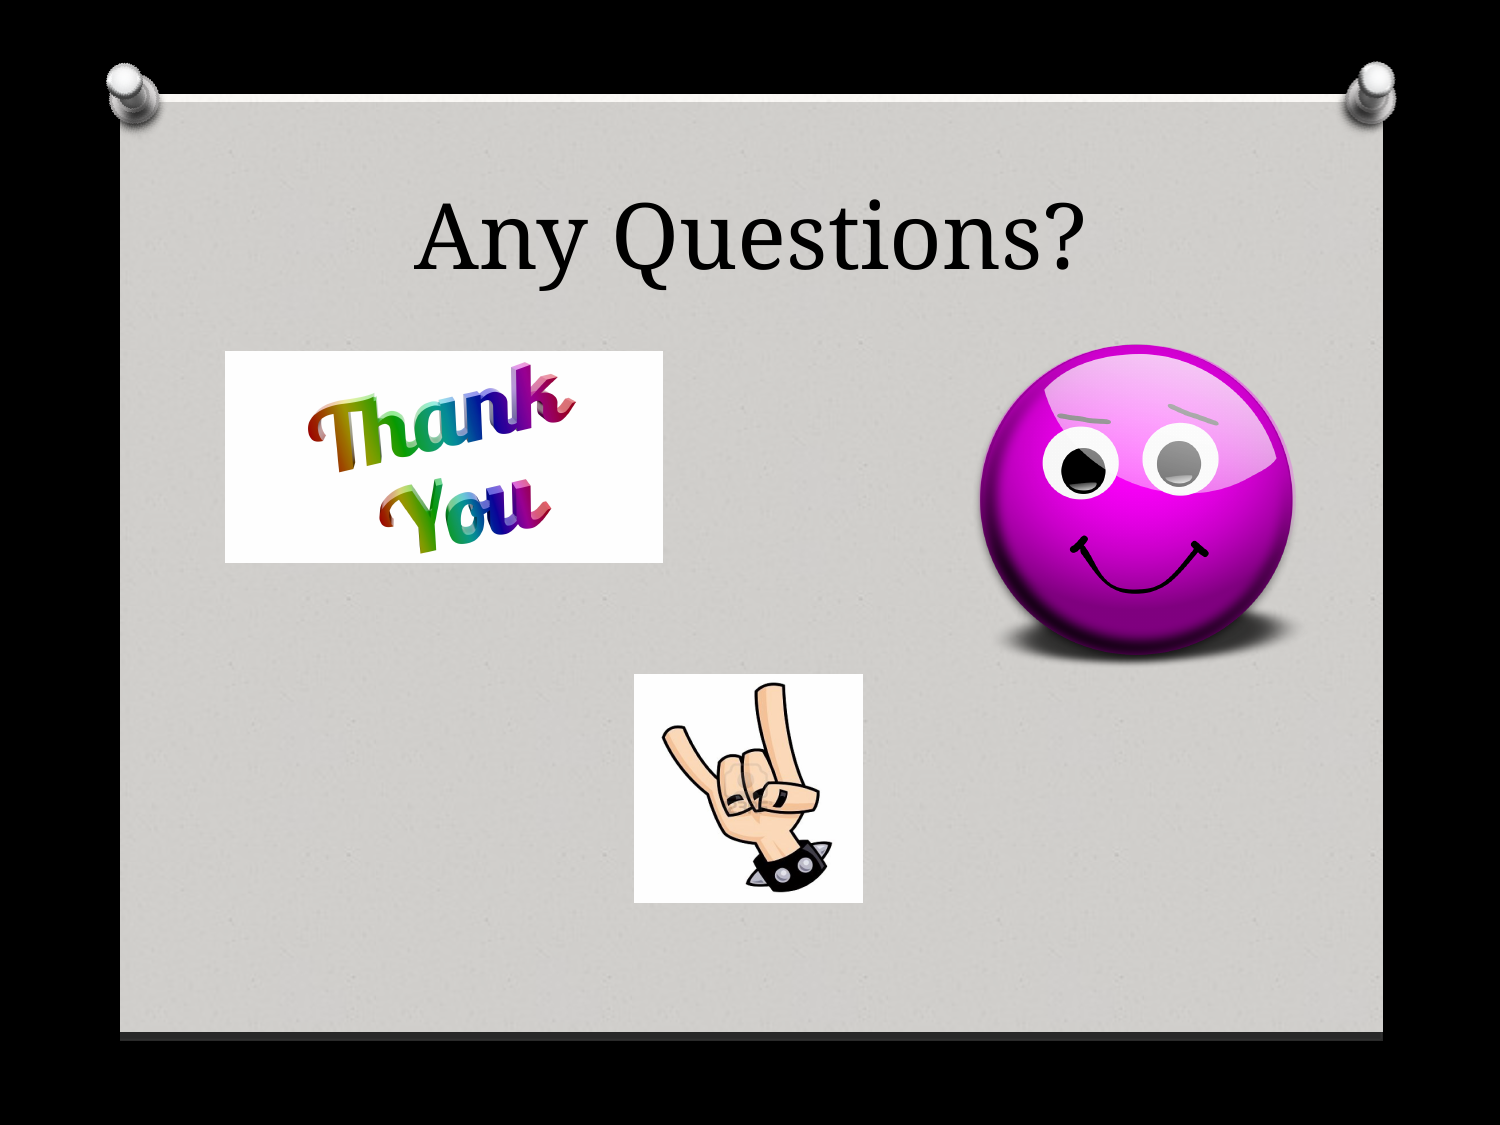

# Any Questions?
This Photo by Unknown Author is licensed under CC BY-SA